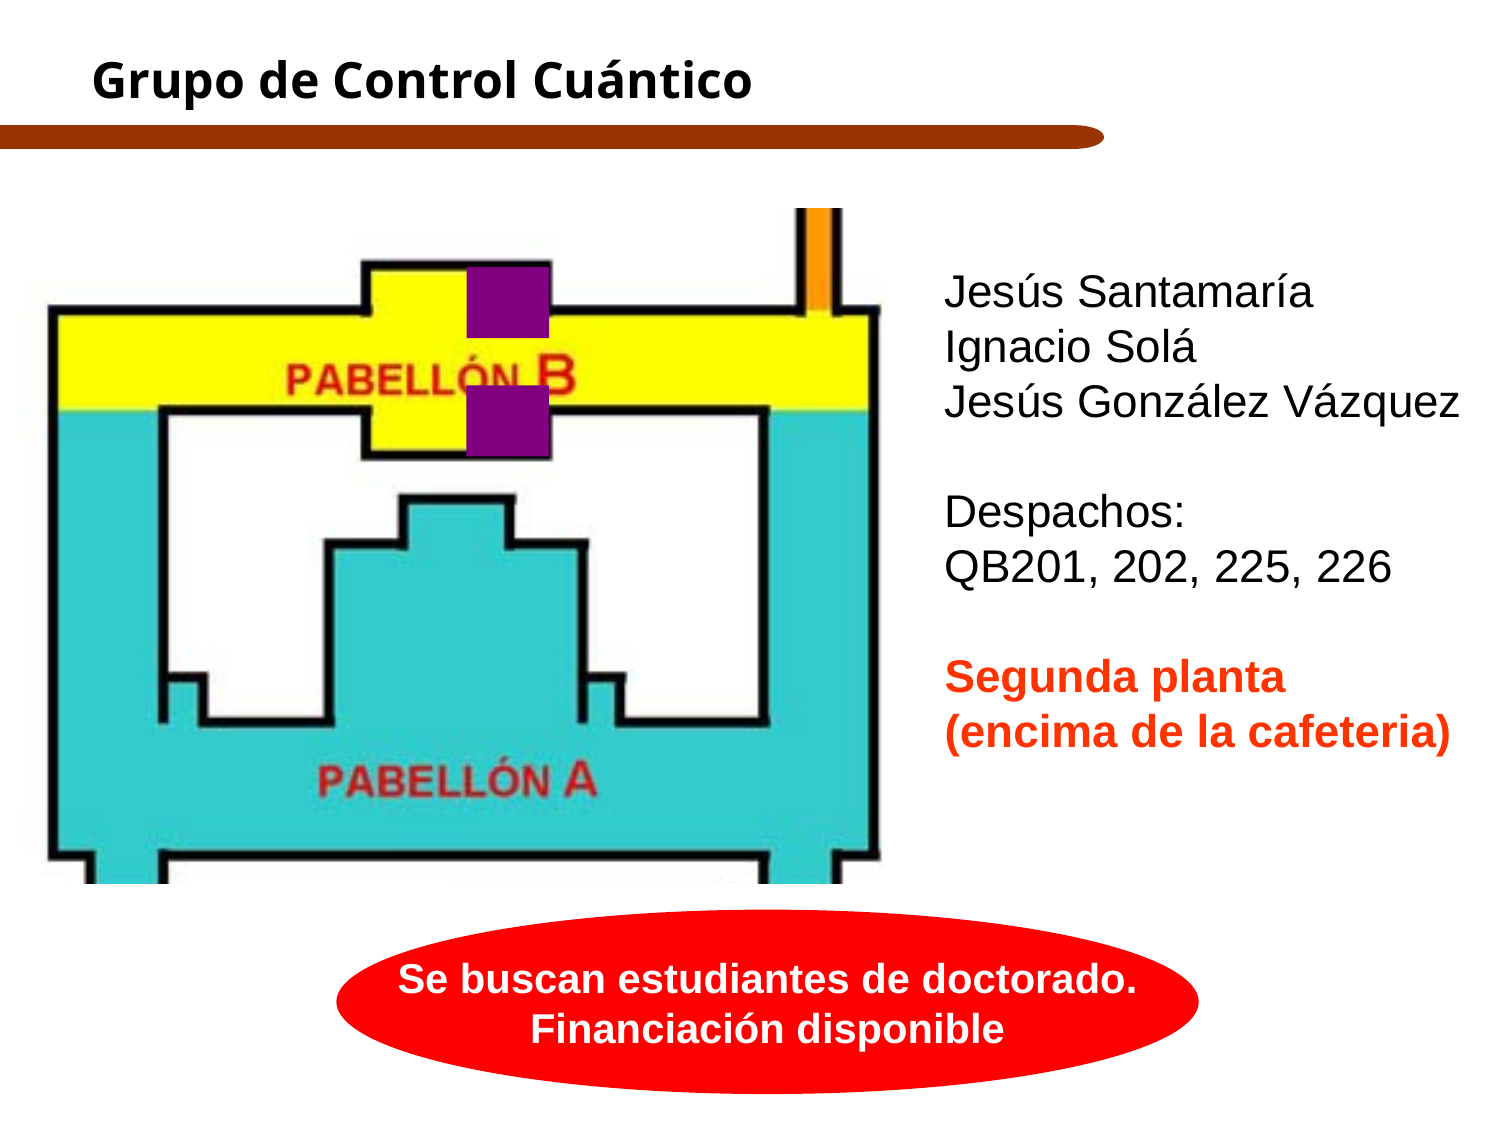

Grupo de Control Cuántico
Jesús Santamaría
Ignacio Solá
Jesús González Vázquez
Despachos:
QB201, 202, 225, 226
Segunda planta
(encima de la cafeteria)
Se buscan estudiantes de doctorado.
Financiación disponible